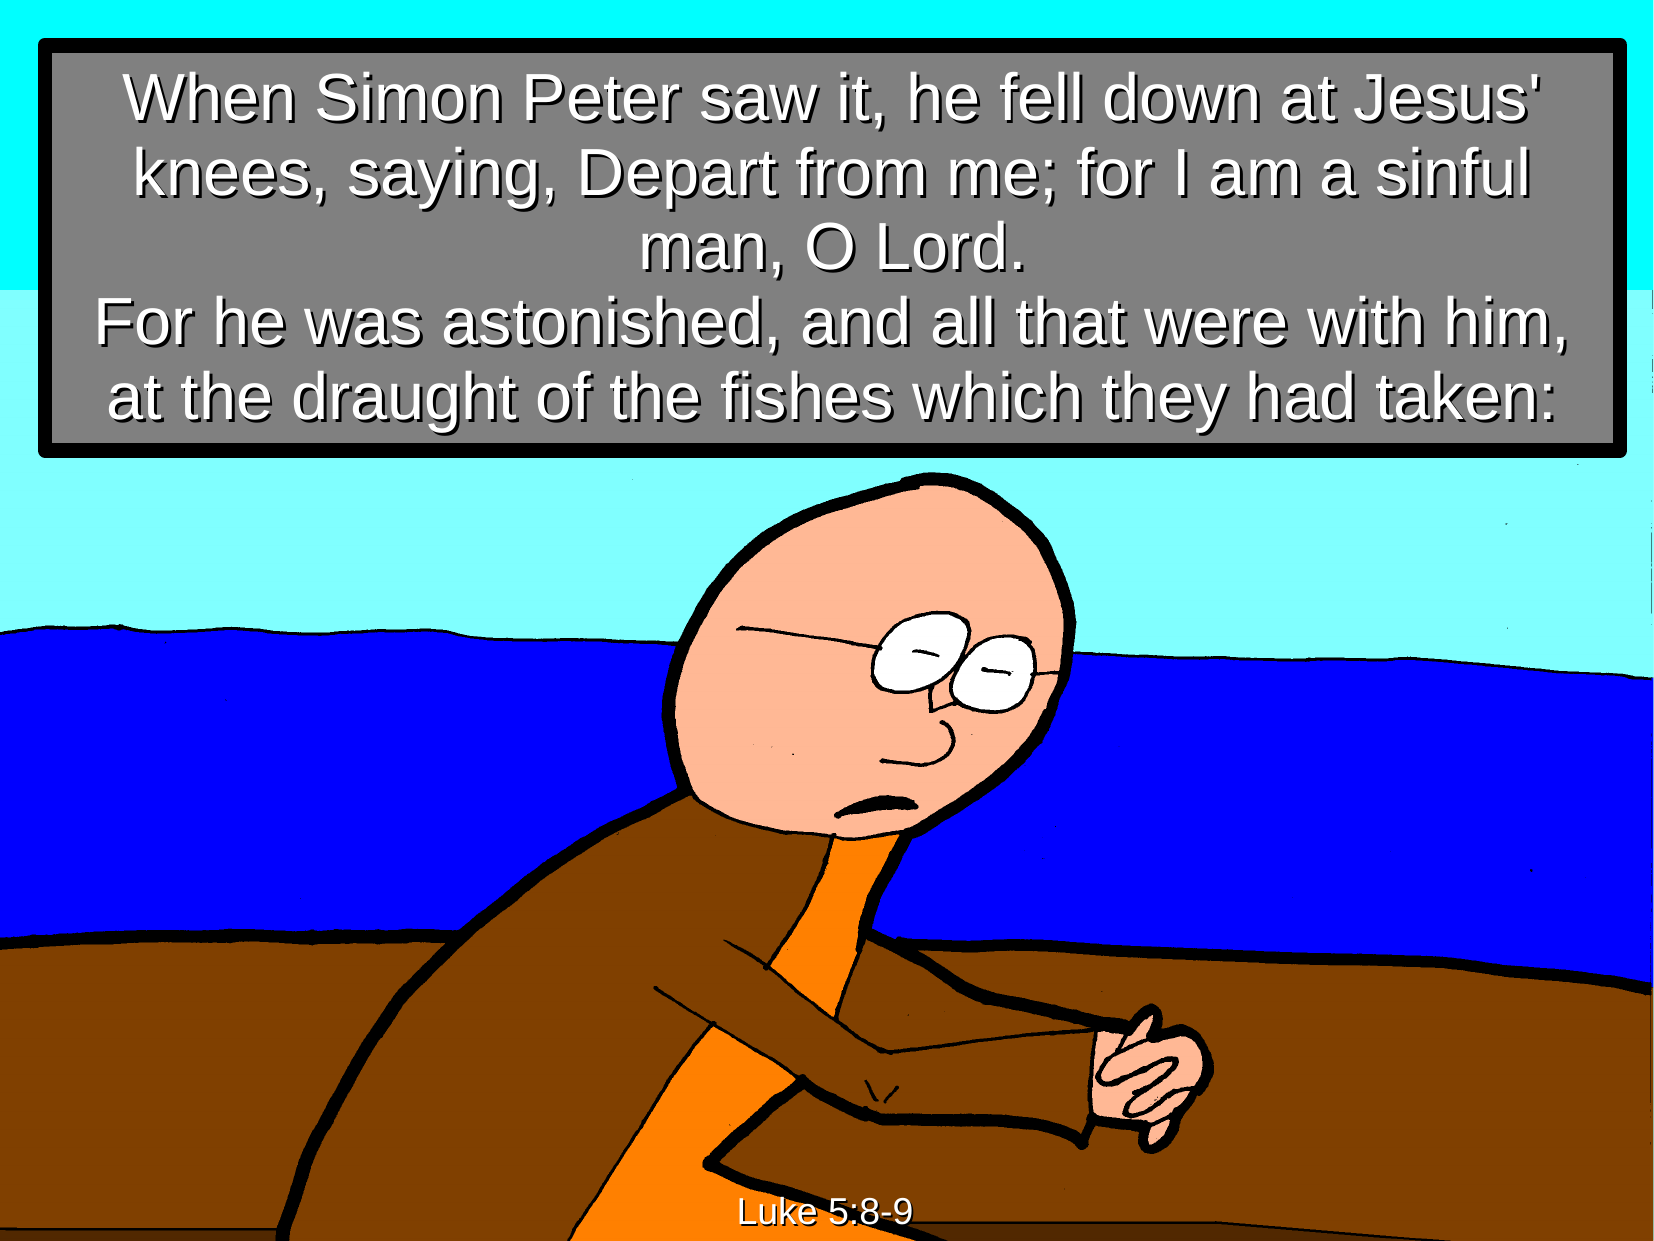

When Simon Peter saw it, he fell down at Jesus' knees, saying, Depart from me; for I am a sinful man, O Lord.
For he was astonished, and all that were with him, at the draught of the fishes which they had taken:
Luke 5:8-9